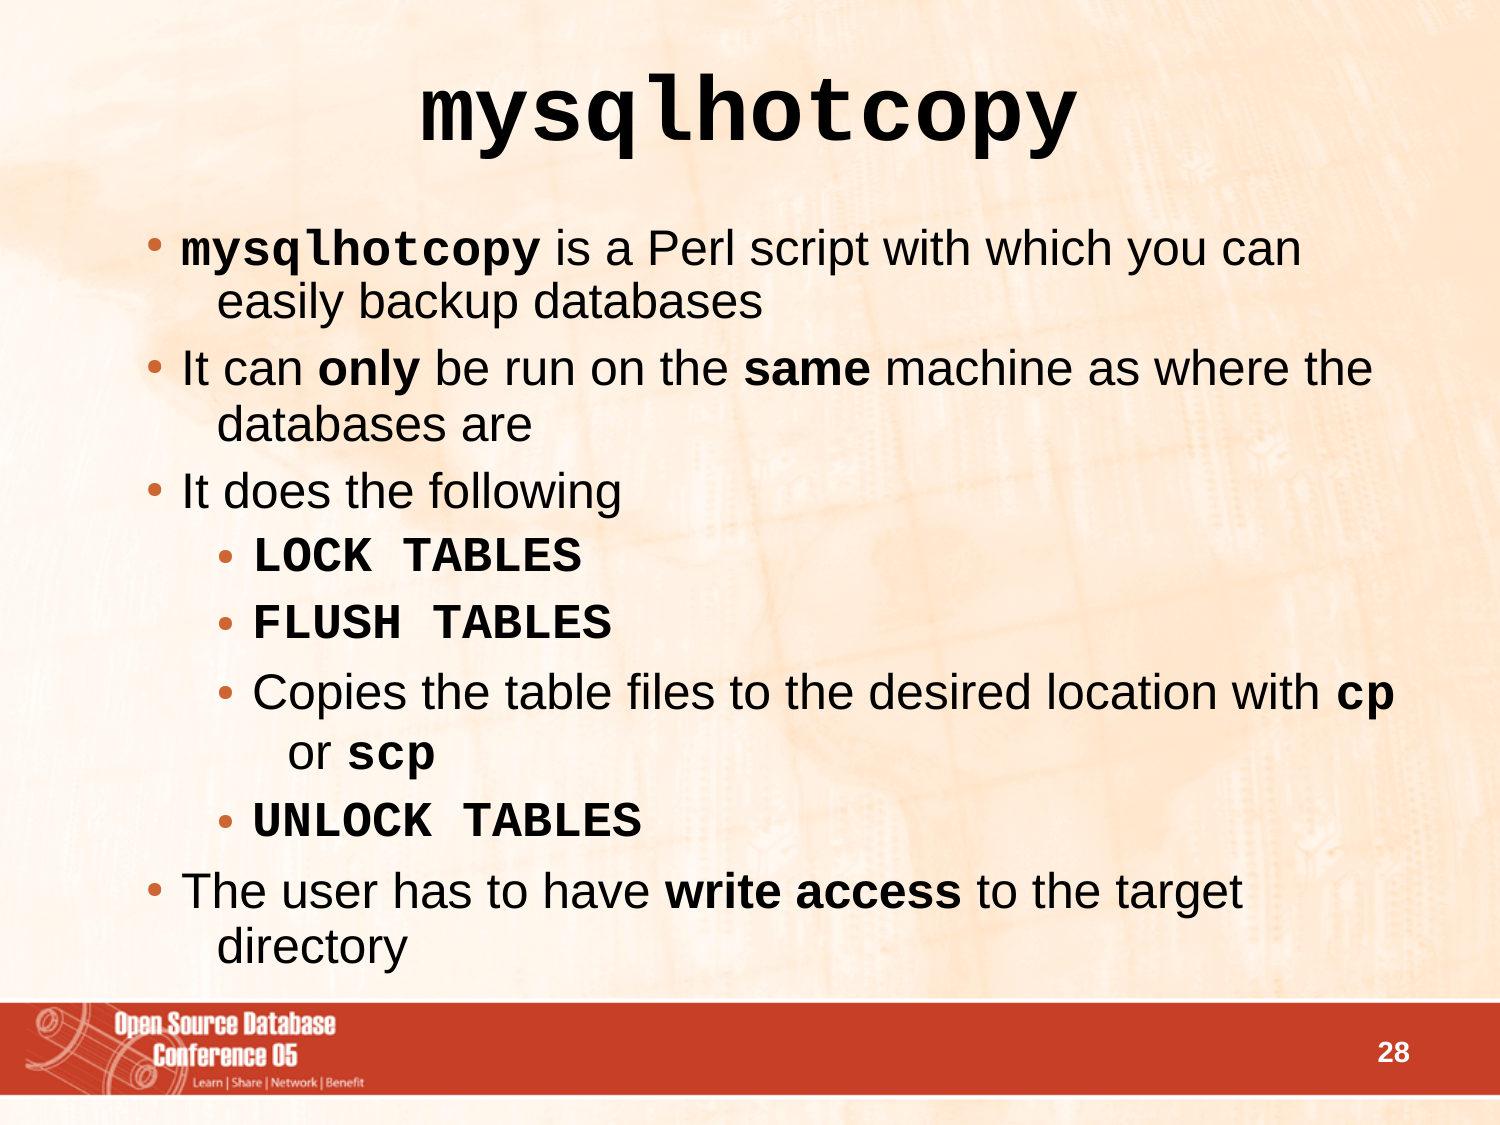

# mysqlhotcopy
mysqlhotcopy is a Perl script with which you can easily backup databases
It can only be run on the same machine as where the databases are
It does the following
LOCK TABLES
FLUSH TABLES
Copies the table files to the desired location with cp or scp
UNLOCK TABLES
The user has to have write access to the target directory
28